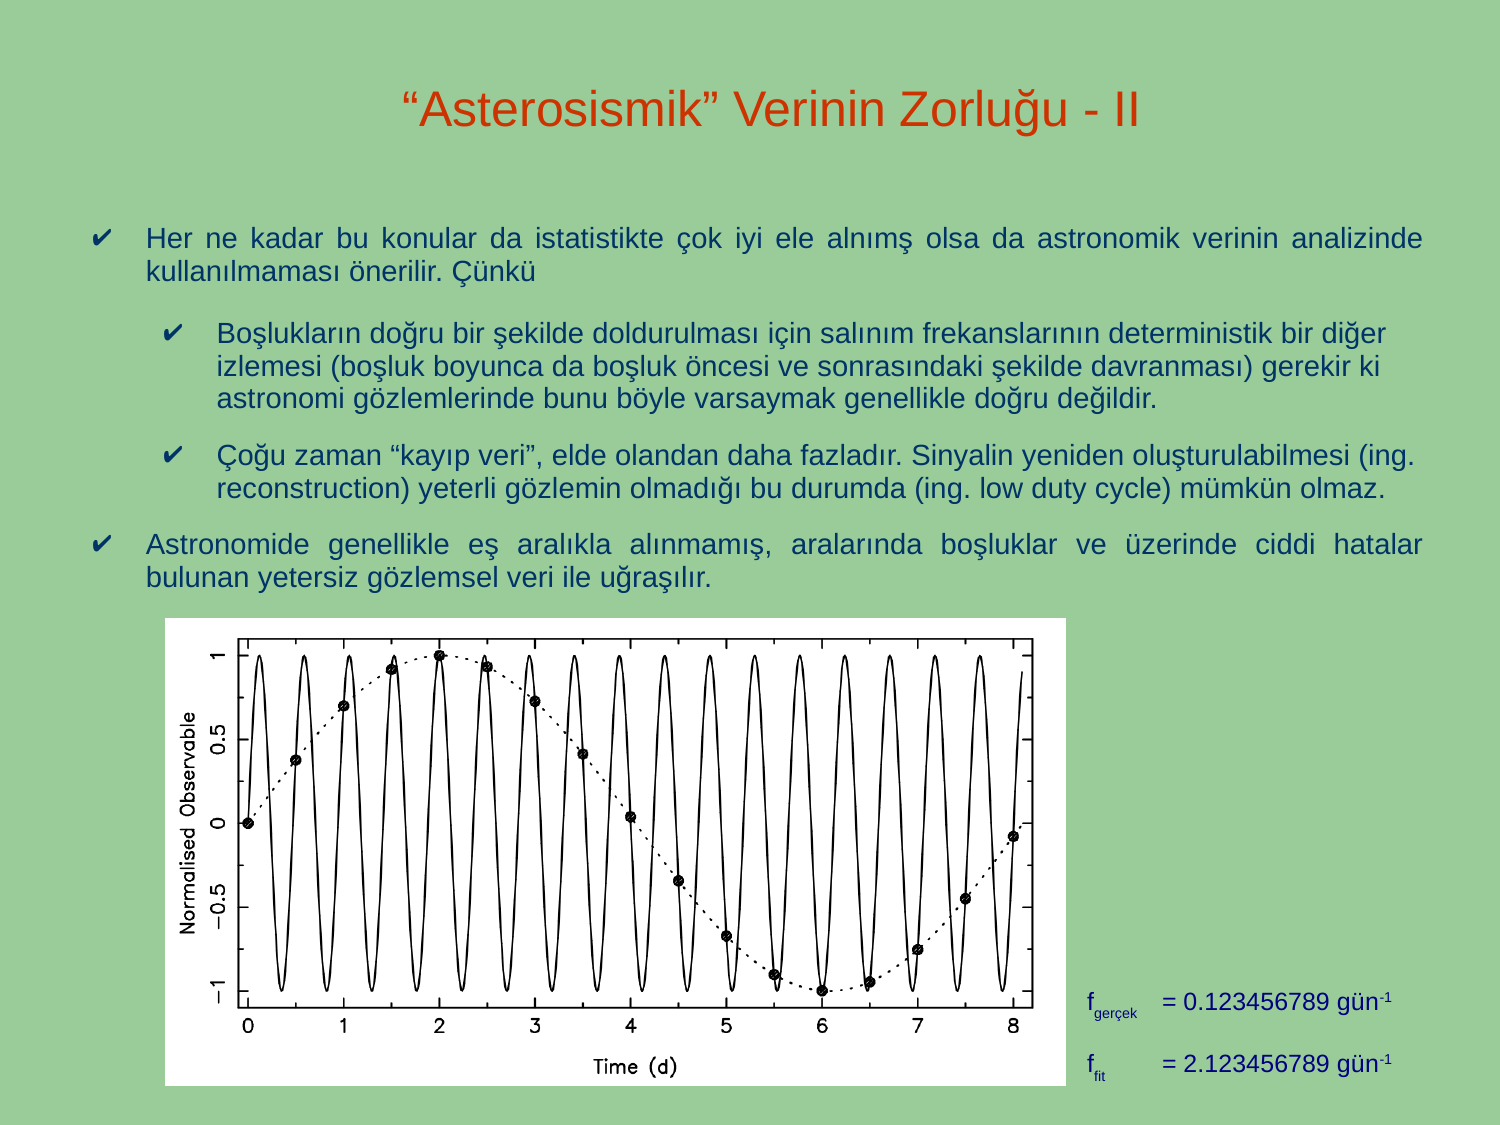

# “Asterosismik” Verinin Zorluğu - II
Her ne kadar bu konular da istatistikte çok iyi ele alnımş olsa da astronomik verinin analizinde kullanılmaması önerilir. Çünkü
Boşlukların doğru bir şekilde doldurulması için salınım frekanslarının deterministik bir diğer izlemesi (boşluk boyunca da boşluk öncesi ve sonrasındaki şekilde davranması) gerekir ki astronomi gözlemlerinde bunu böyle varsaymak genellikle doğru değildir.
Çoğu zaman “kayıp veri”, elde olandan daha fazladır. Sinyalin yeniden oluşturulabilmesi (ing. reconstruction) yeterli gözlemin olmadığı bu durumda (ing. low duty cycle) mümkün olmaz.
Astronomide genellikle eş aralıkla alınmamış, aralarında boşluklar ve üzerinde ciddi hatalar bulunan yetersiz gözlemsel veri ile uğraşılır.
fgerçek 	= 0.123456789 gün-1
ffit 	= 2.123456789 gün-1